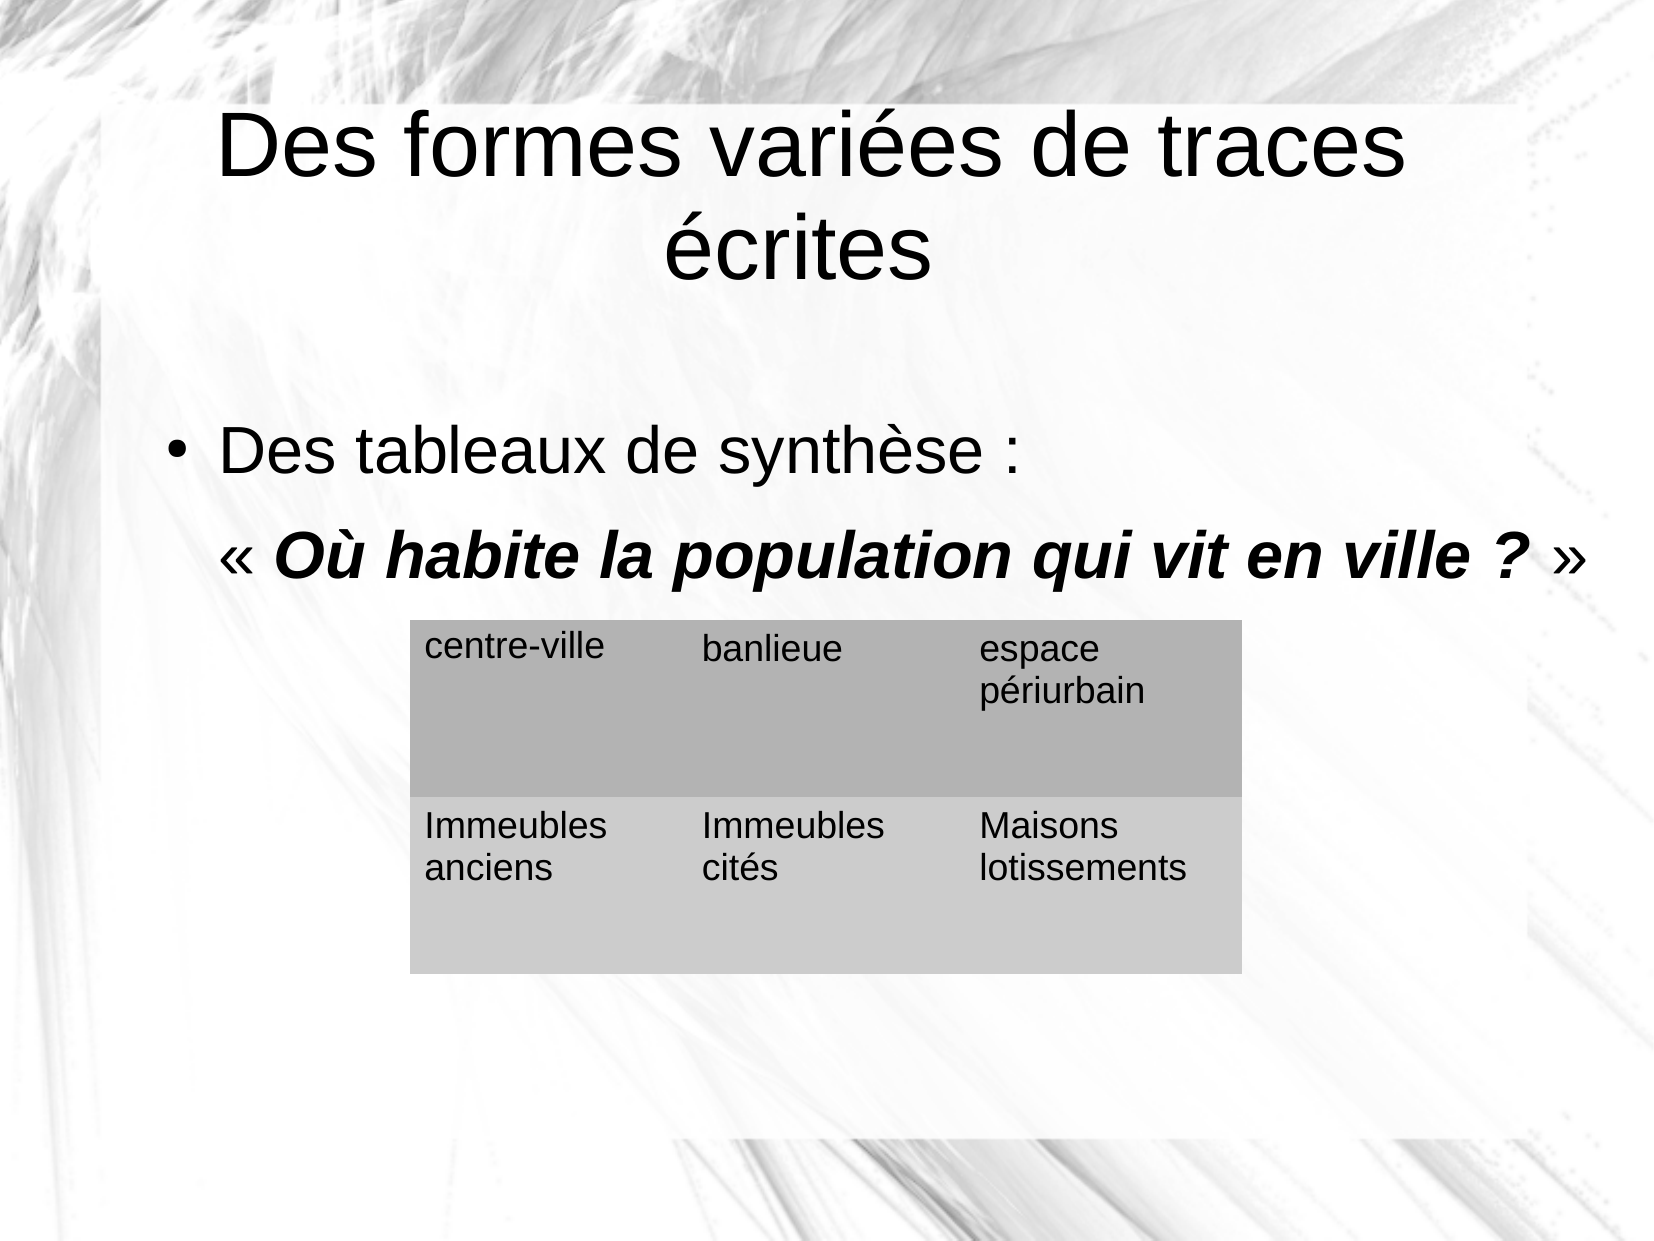

# Des formes variées de traces écrites
Des tableaux de synthèse :
« Où habite la population qui vit en ville ? »
| centre-ville | banlieue | espace périurbain |
| --- | --- | --- |
| Immeubles anciens | Immeubles cités | Maisons lotissements |